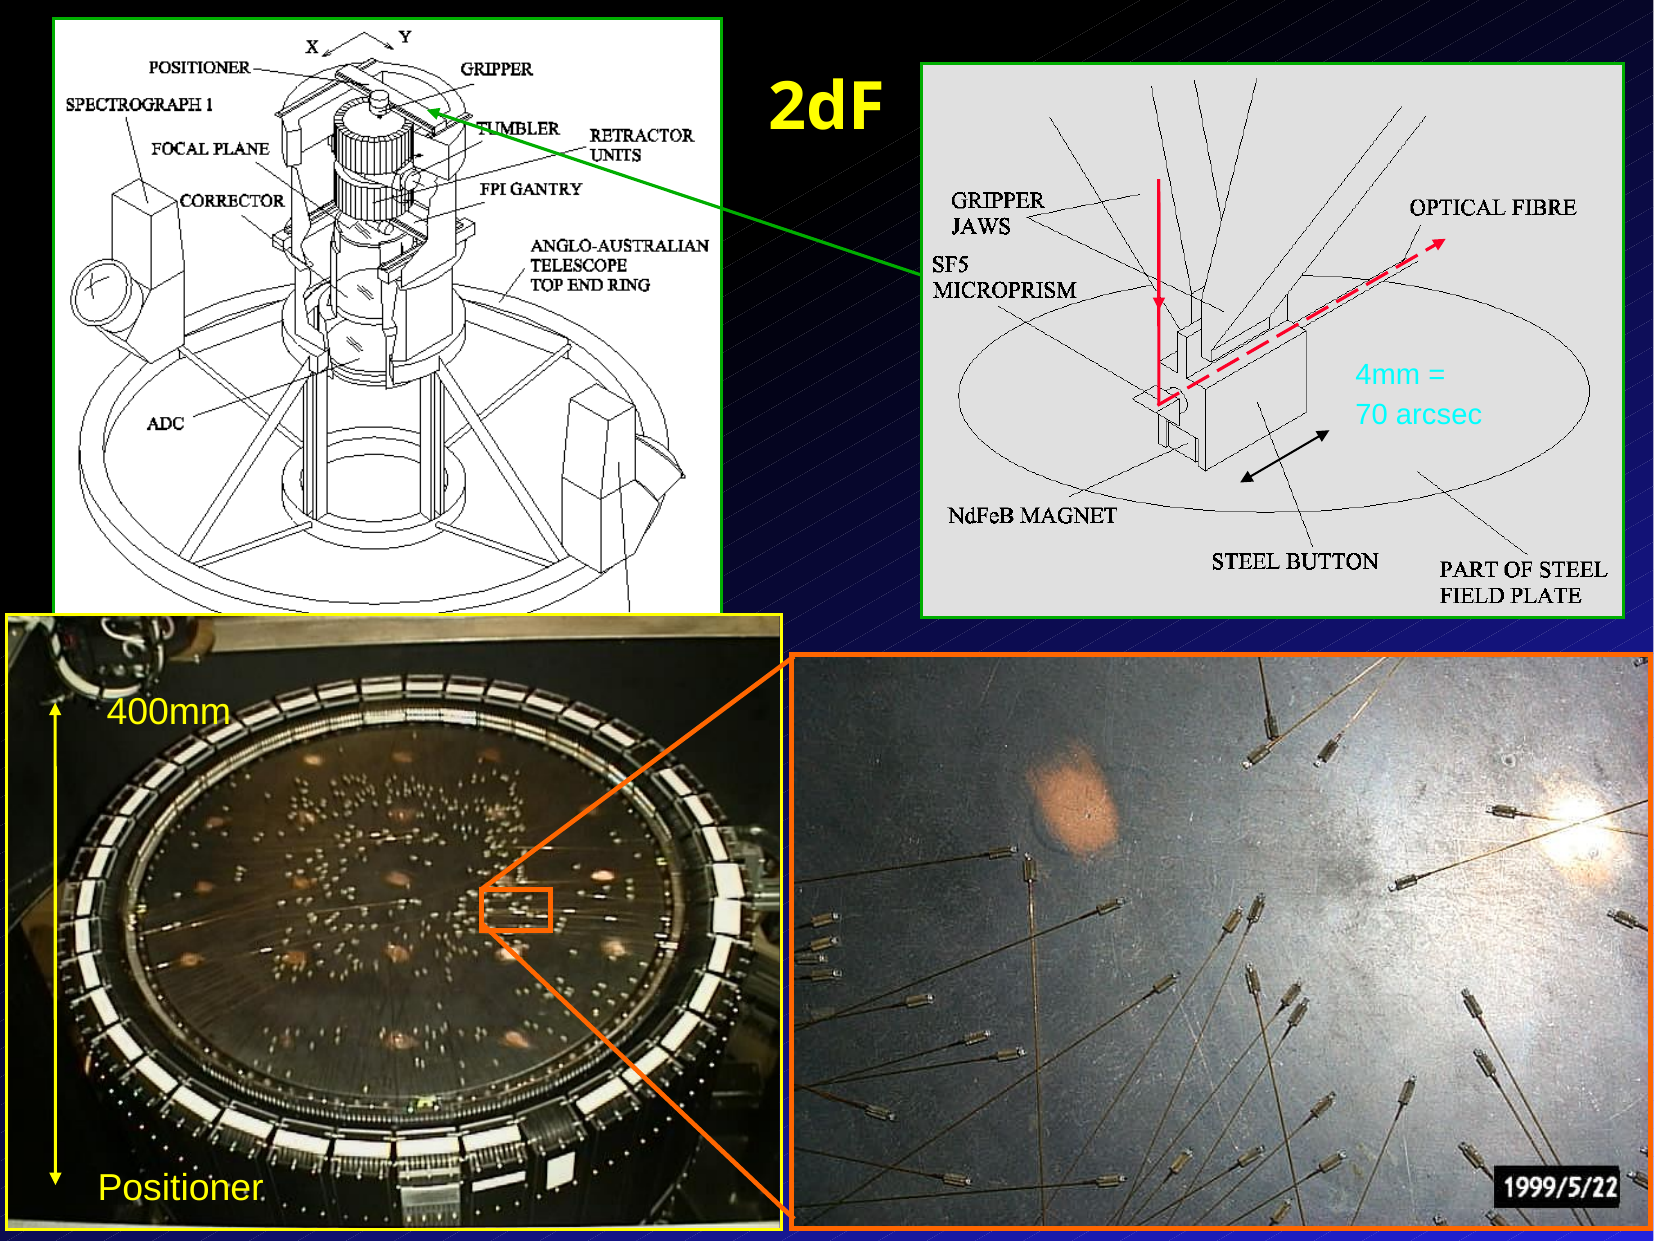

# 2dF
4mm =
70 arcsec
400mm
Positioner